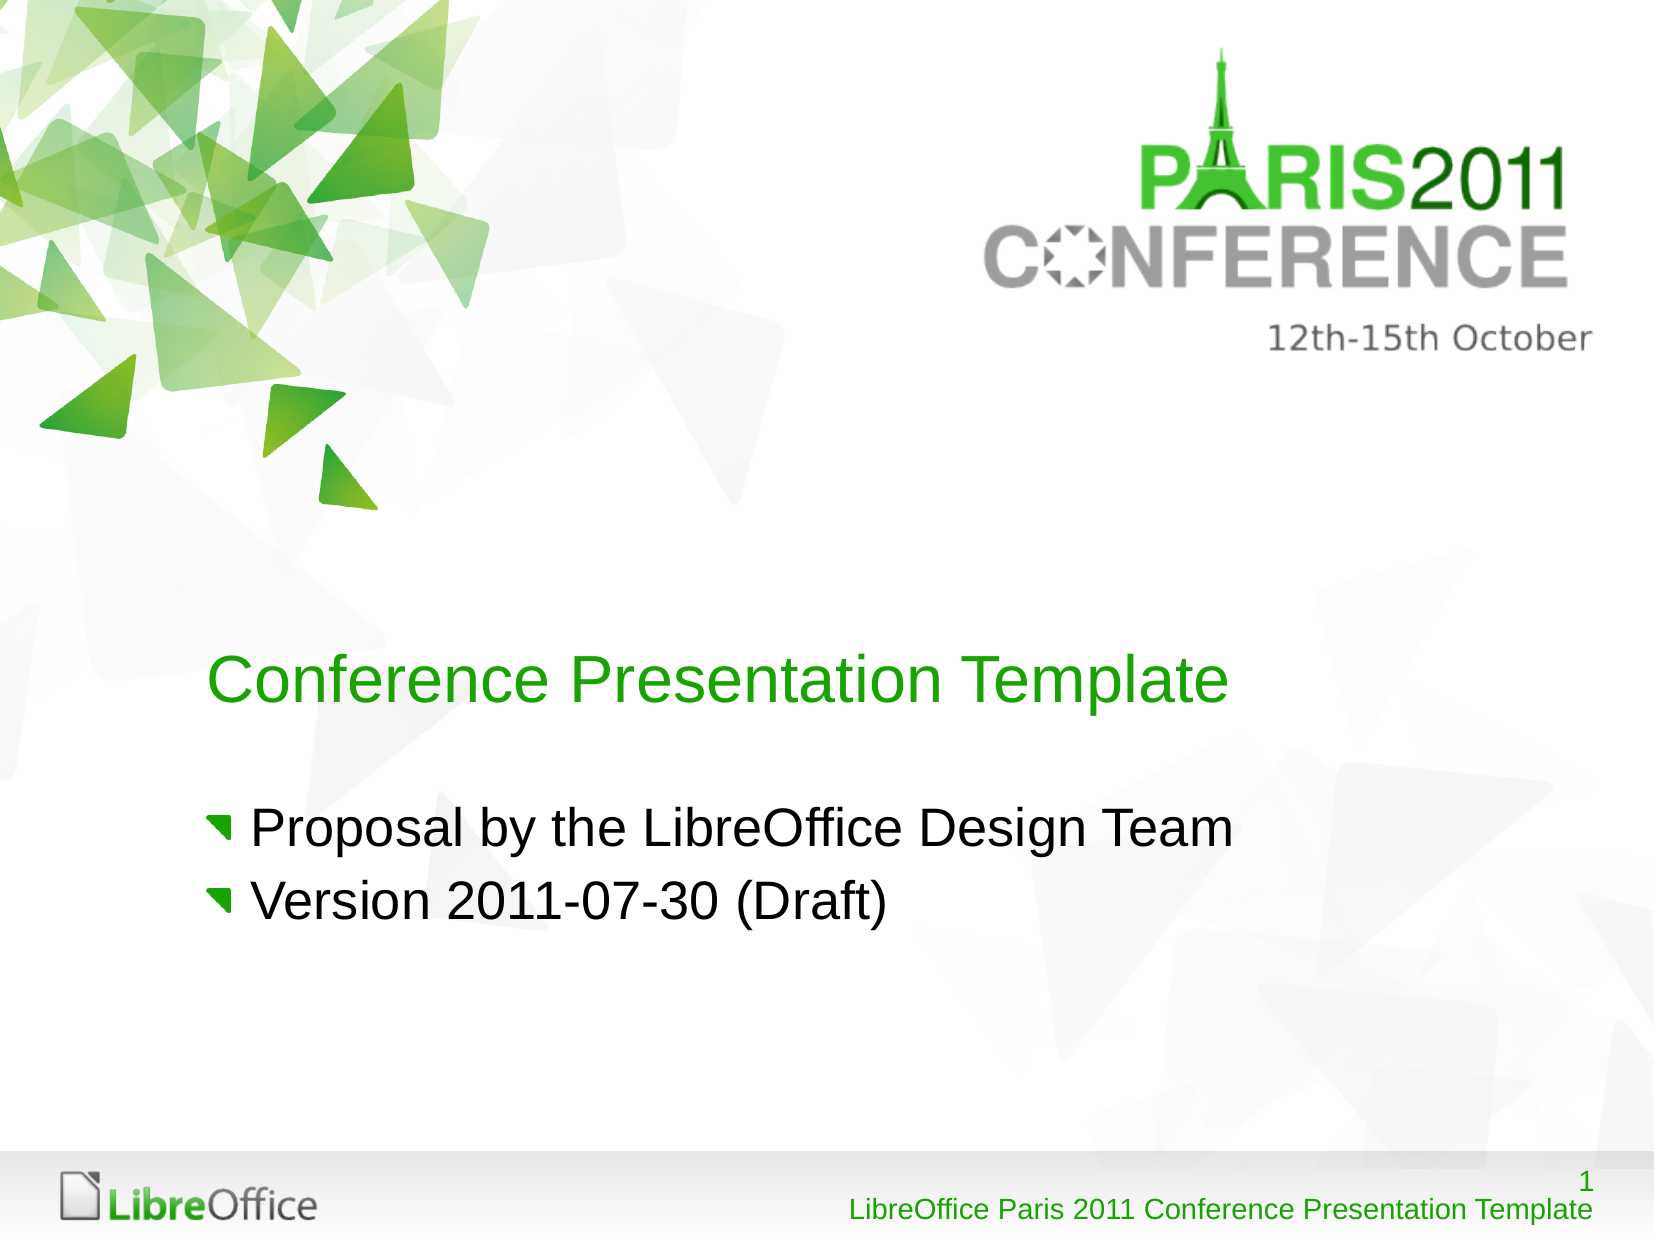

# Conference Presentation Template
Proposal by the LibreOffice Design Team
Version 2011-07-30 (Draft)
1
LibreOffice Paris 2011 Conference Presentation Template